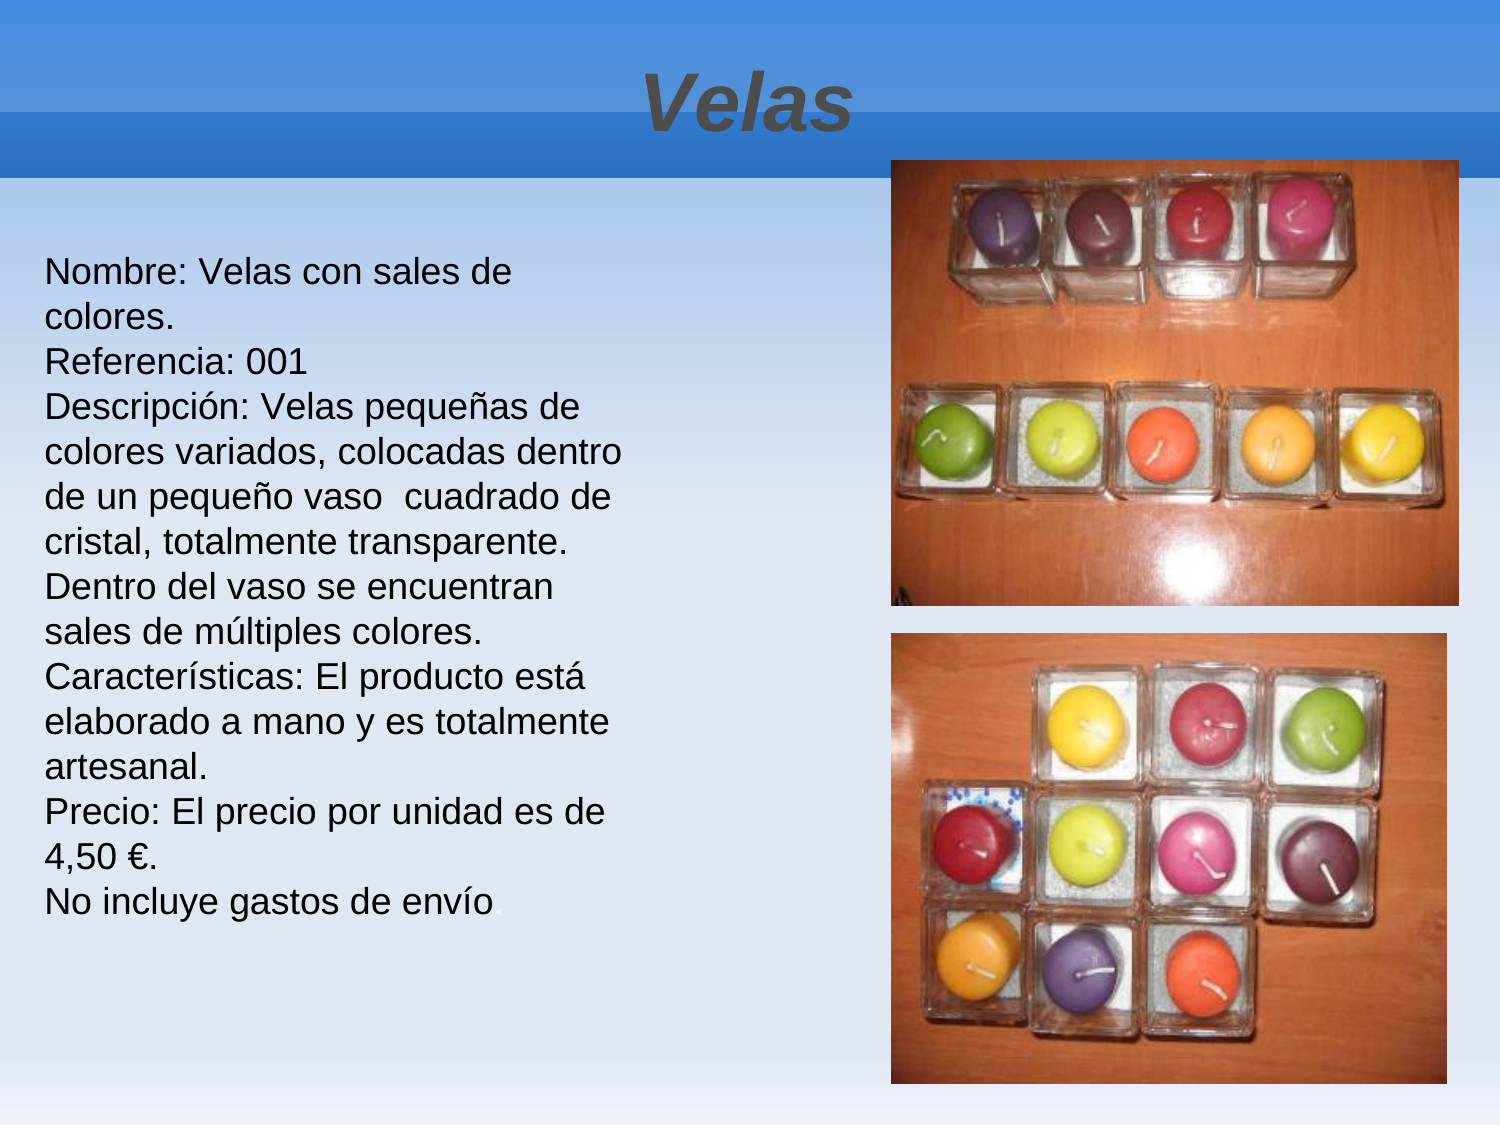

# Velas
Nombre: Velas con sales de colores.
Referencia: 001
Descripción: Velas pequeñas de colores variados, colocadas dentro de un pequeño vaso cuadrado de cristal, totalmente transparente. Dentro del vaso se encuentran sales de múltiples colores.
Características: El producto está elaborado a mano y es totalmente artesanal.
Precio: El precio por unidad es de 4,50 €.
No incluye gastos de envío.